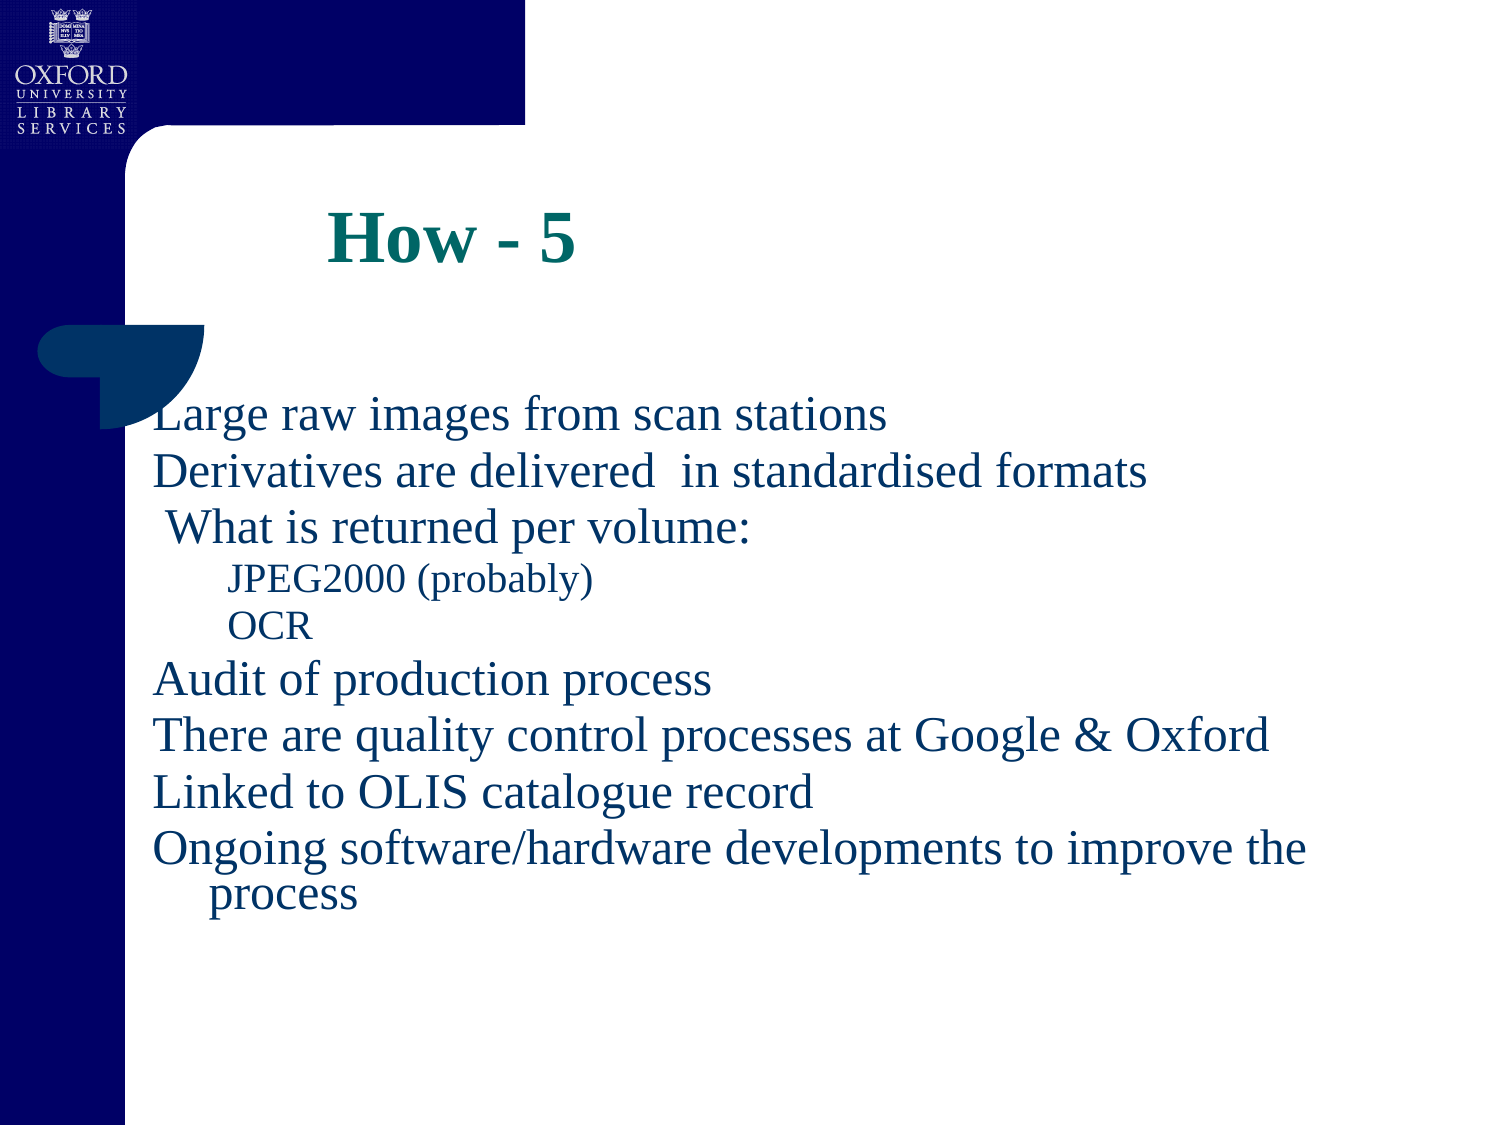

# How - 5
Large raw images from scan stations
Derivatives are delivered in standardised formats
 What is returned per volume:
JPEG2000 (probably)
OCR
Audit of production process
There are quality control processes at Google & Oxford
Linked to OLIS catalogue record
Ongoing software/hardware developments to improve the process